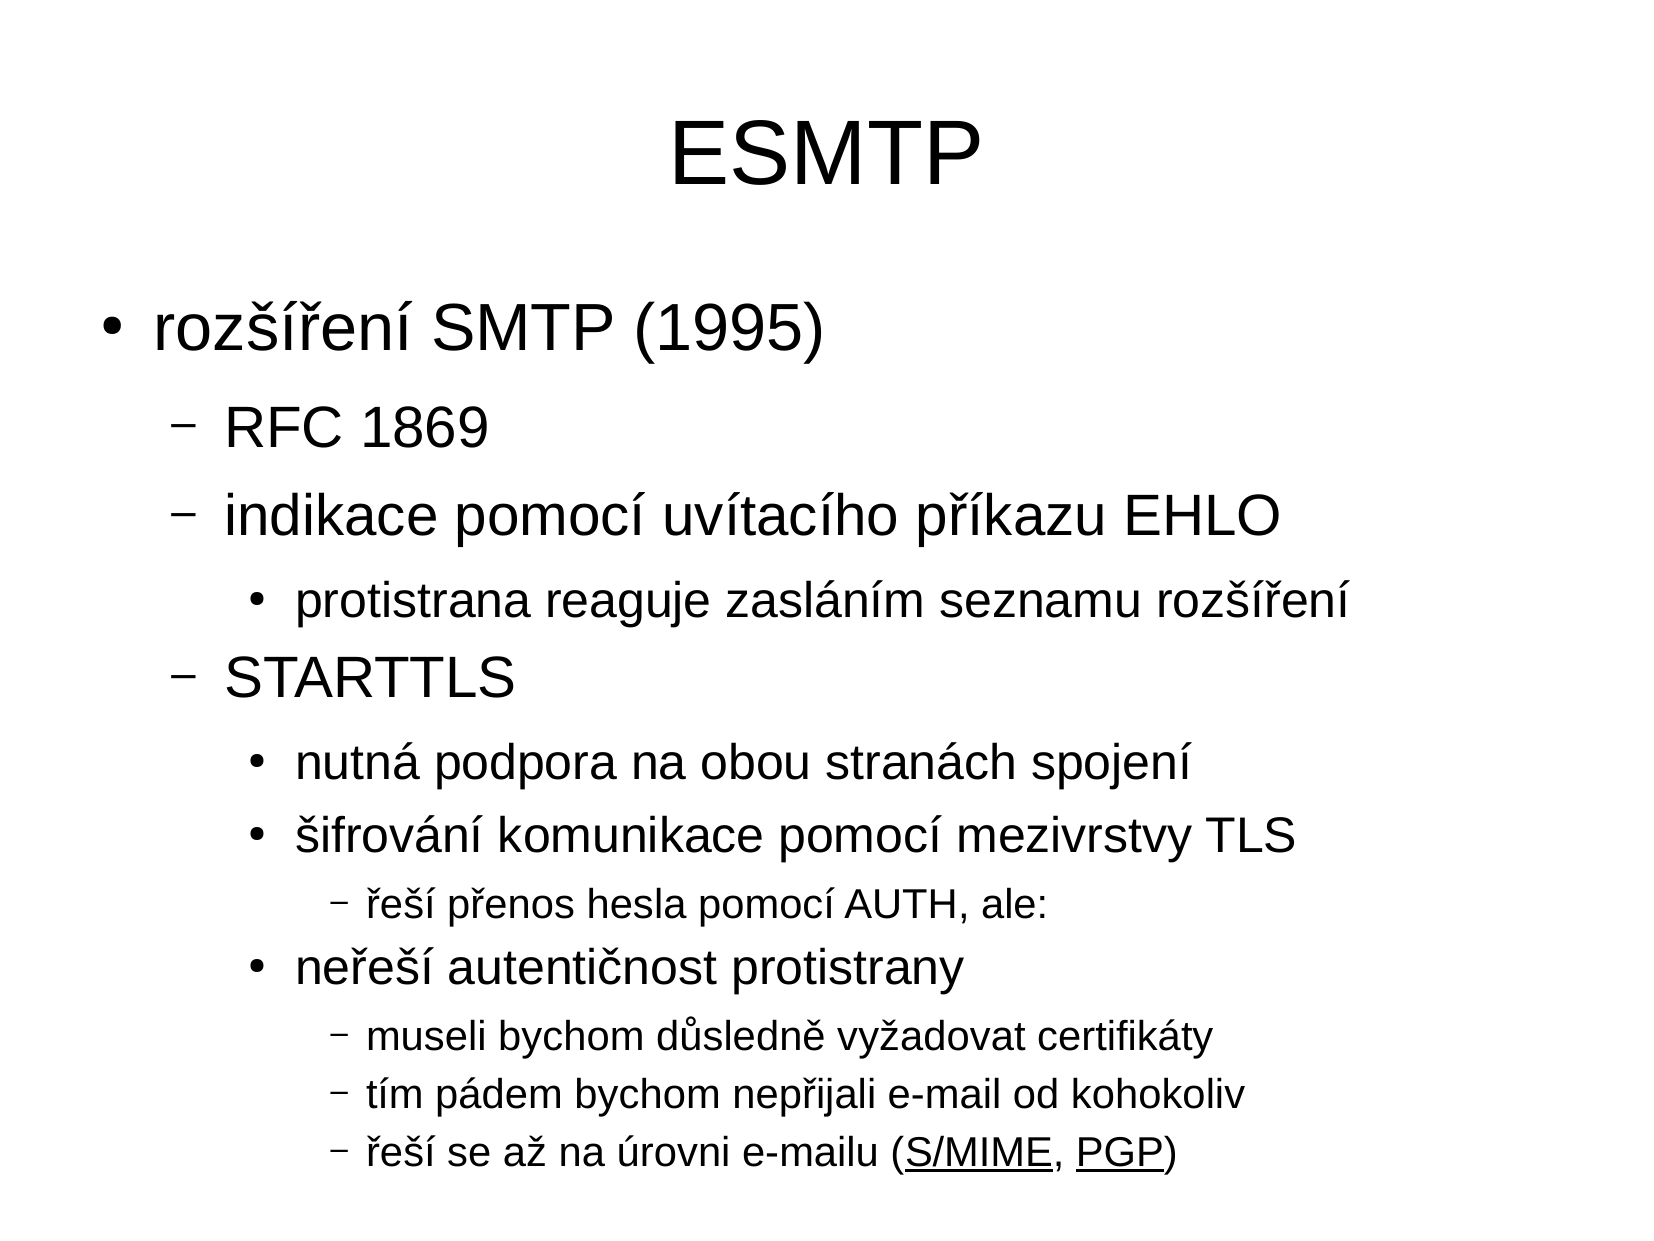

# ESMTP
rozšíření SMTP (1995)
RFC 1869
indikace pomocí uvítacího příkazu EHLO
protistrana reaguje zasláním seznamu rozšíření
STARTTLS
nutná podpora na obou stranách spojení
šifrování komunikace pomocí mezivrstvy TLS
řeší přenos hesla pomocí AUTH, ale:
neřeší autentičnost protistrany
museli bychom důsledně vyžadovat certifikáty
tím pádem bychom nepřijali e-mail od kohokoliv
řeší se až na úrovni e-mailu (S/MIME, PGP)